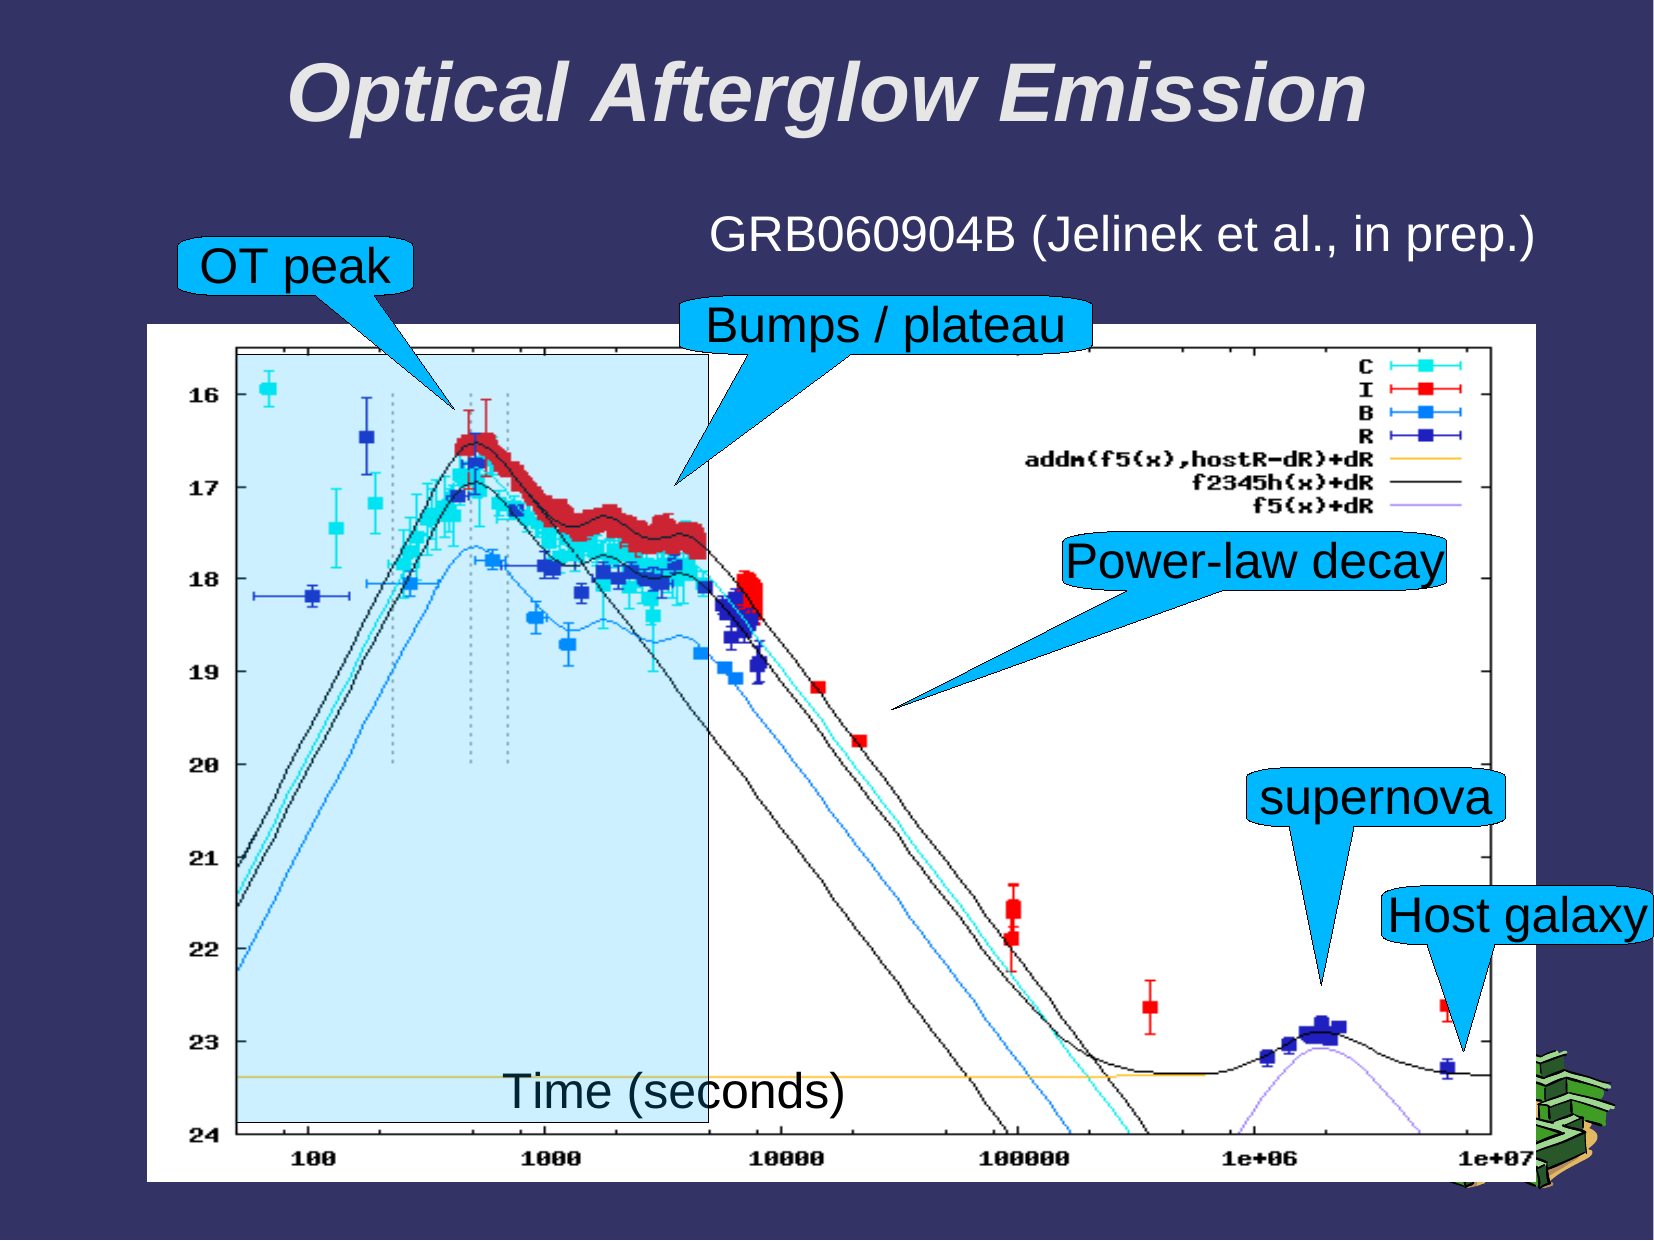

# Optical Afterglow Emission
GRB060904B (Jelinek et al., in prep.)
OT peak
Bumps / plateau
Power-law decay
supernova
Host galaxy
Time (seconds)